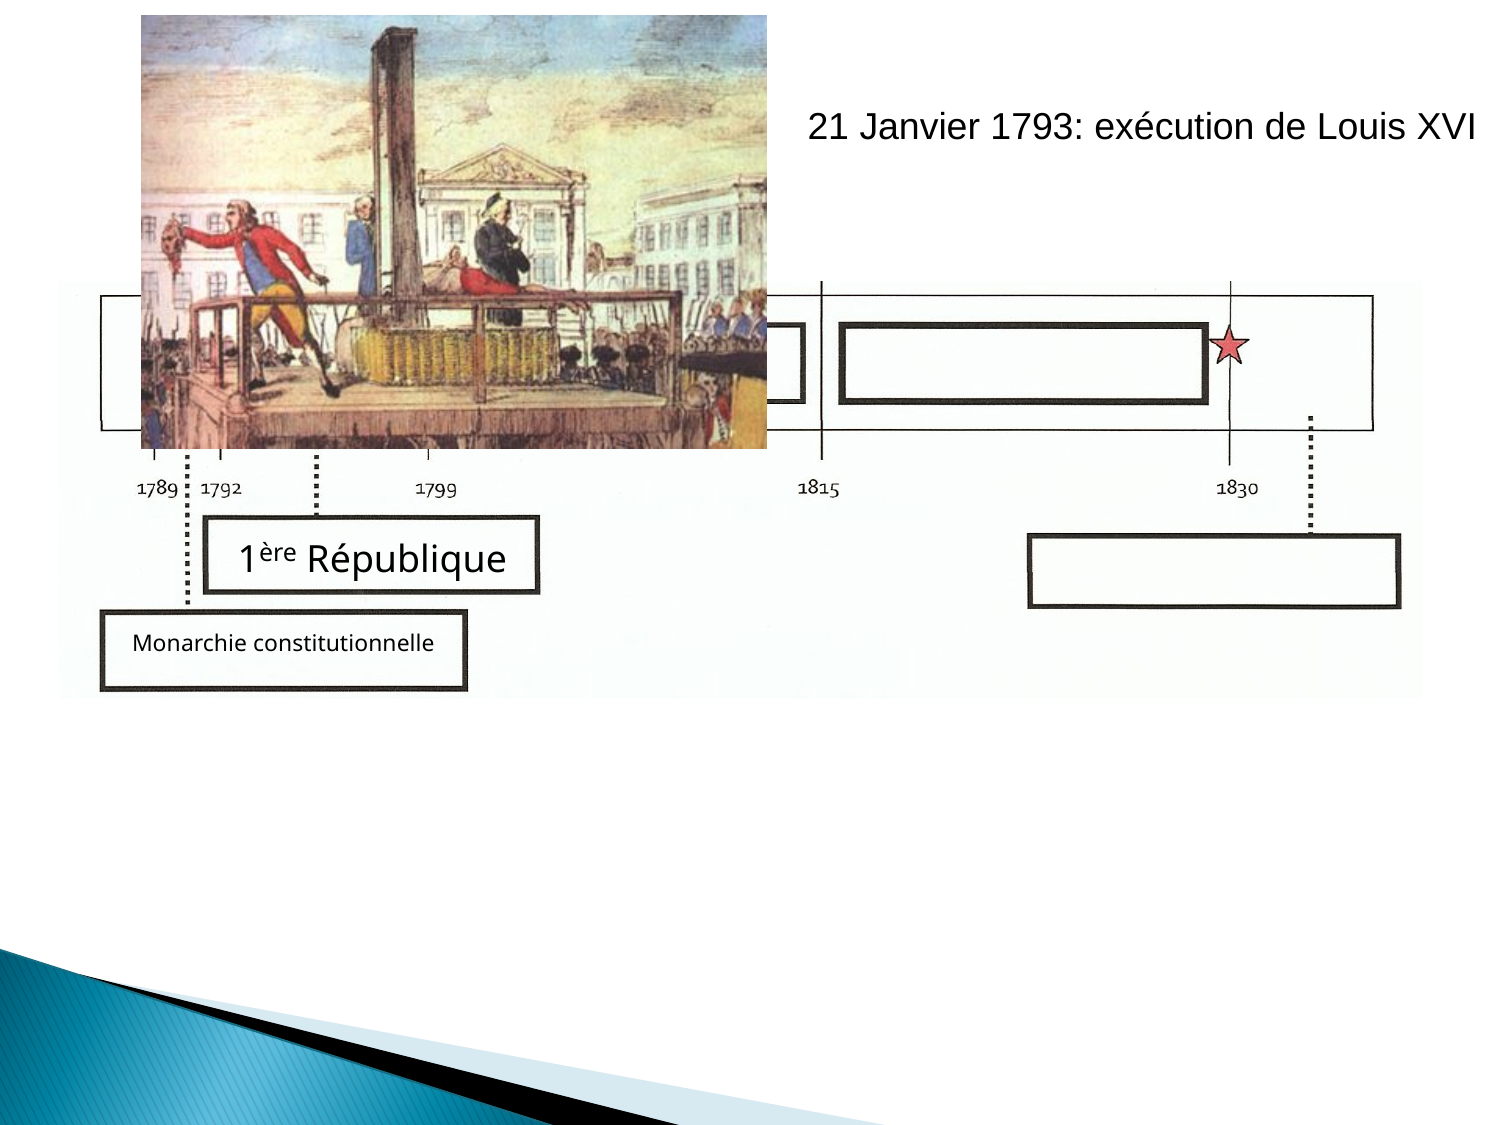

21 Janvier 1793: exécution de Louis XVI
1ère République
Monarchie constitutionnelle